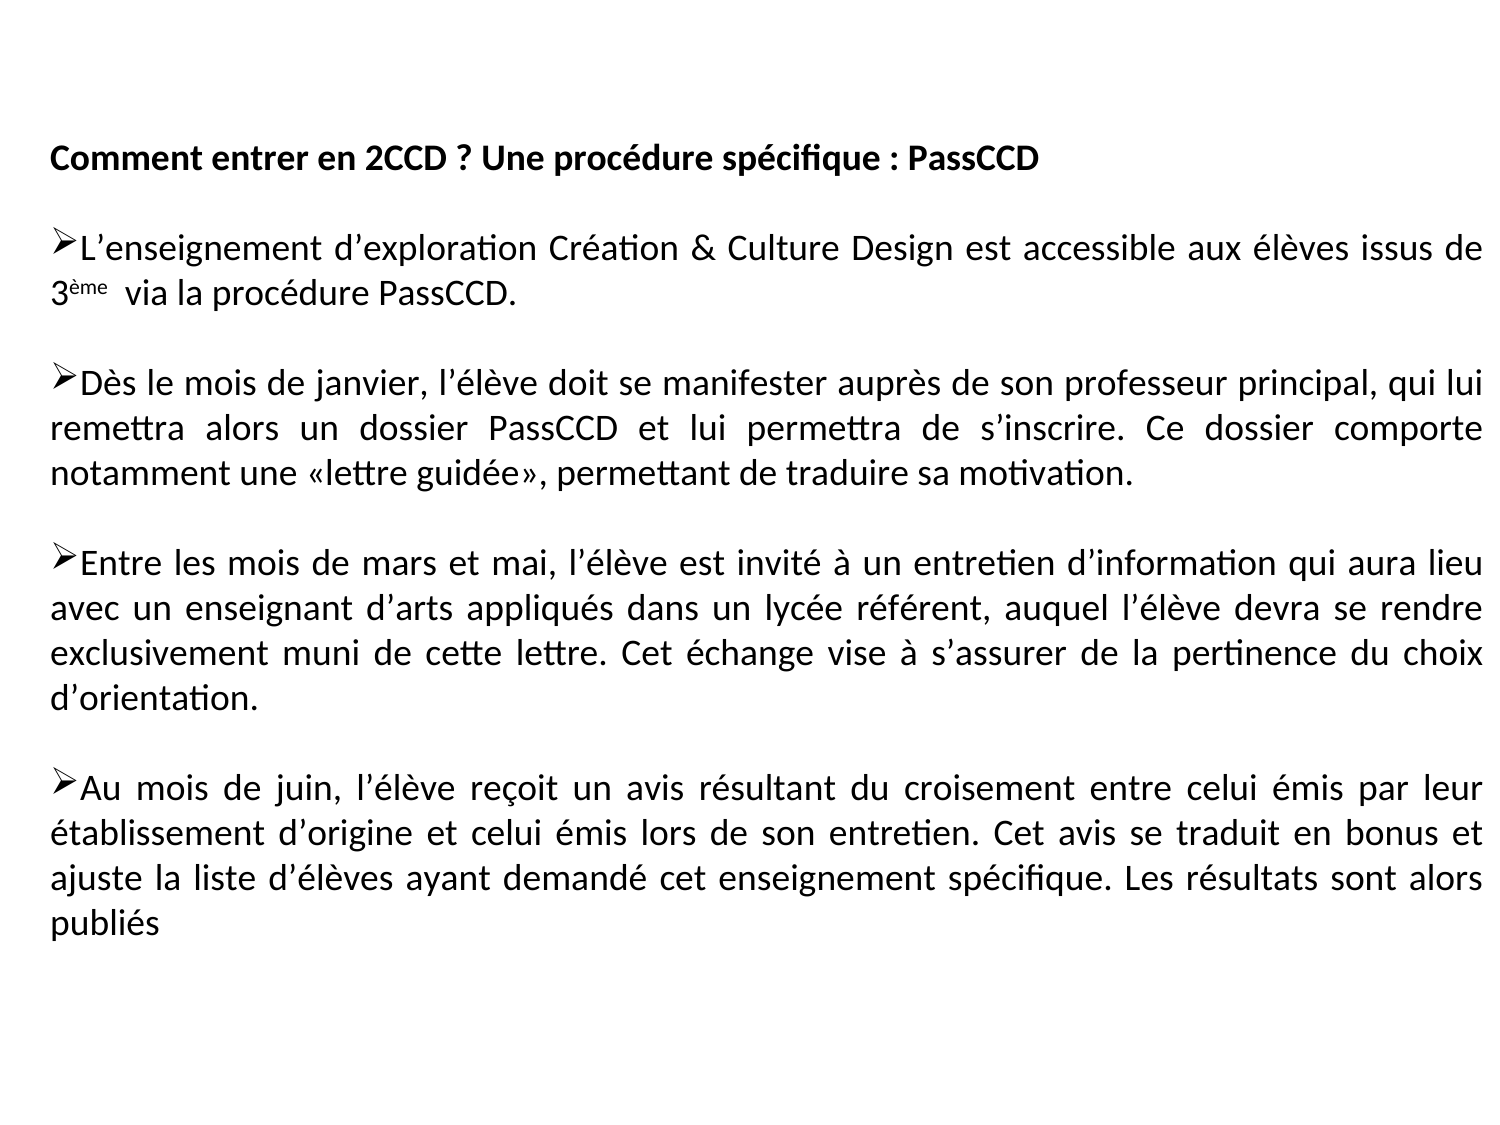

Comment entrer en 2CCD ? Une procédure spécifique : PassCCD
L’enseignement d’exploration Création & Culture Design est accessible aux élèves issus de 3ème via la procédure PassCCD.
Dès le mois de janvier, l’élève doit se manifester auprès de son professeur principal, qui lui remettra alors un dossier PassCCD et lui permettra de s’inscrire. Ce dossier comporte notamment une «lettre guidée», permettant de traduire sa motivation.
Entre les mois de mars et mai, l’élève est invité à un entretien d’information qui aura lieu avec un enseignant d’arts appliqués dans un lycée référent, auquel l’élève devra se rendre exclusivement muni de cette lettre. Cet échange vise à s’assurer de la pertinence du choix d’orientation.
Au mois de juin, l’élève reçoit un avis résultant du croisement entre celui émis par leur établissement d’origine et celui émis lors de son entretien. Cet avis se traduit en bonus et ajuste la liste d’élèves ayant demandé cet enseignement spécifique. Les résultats sont alors publiés